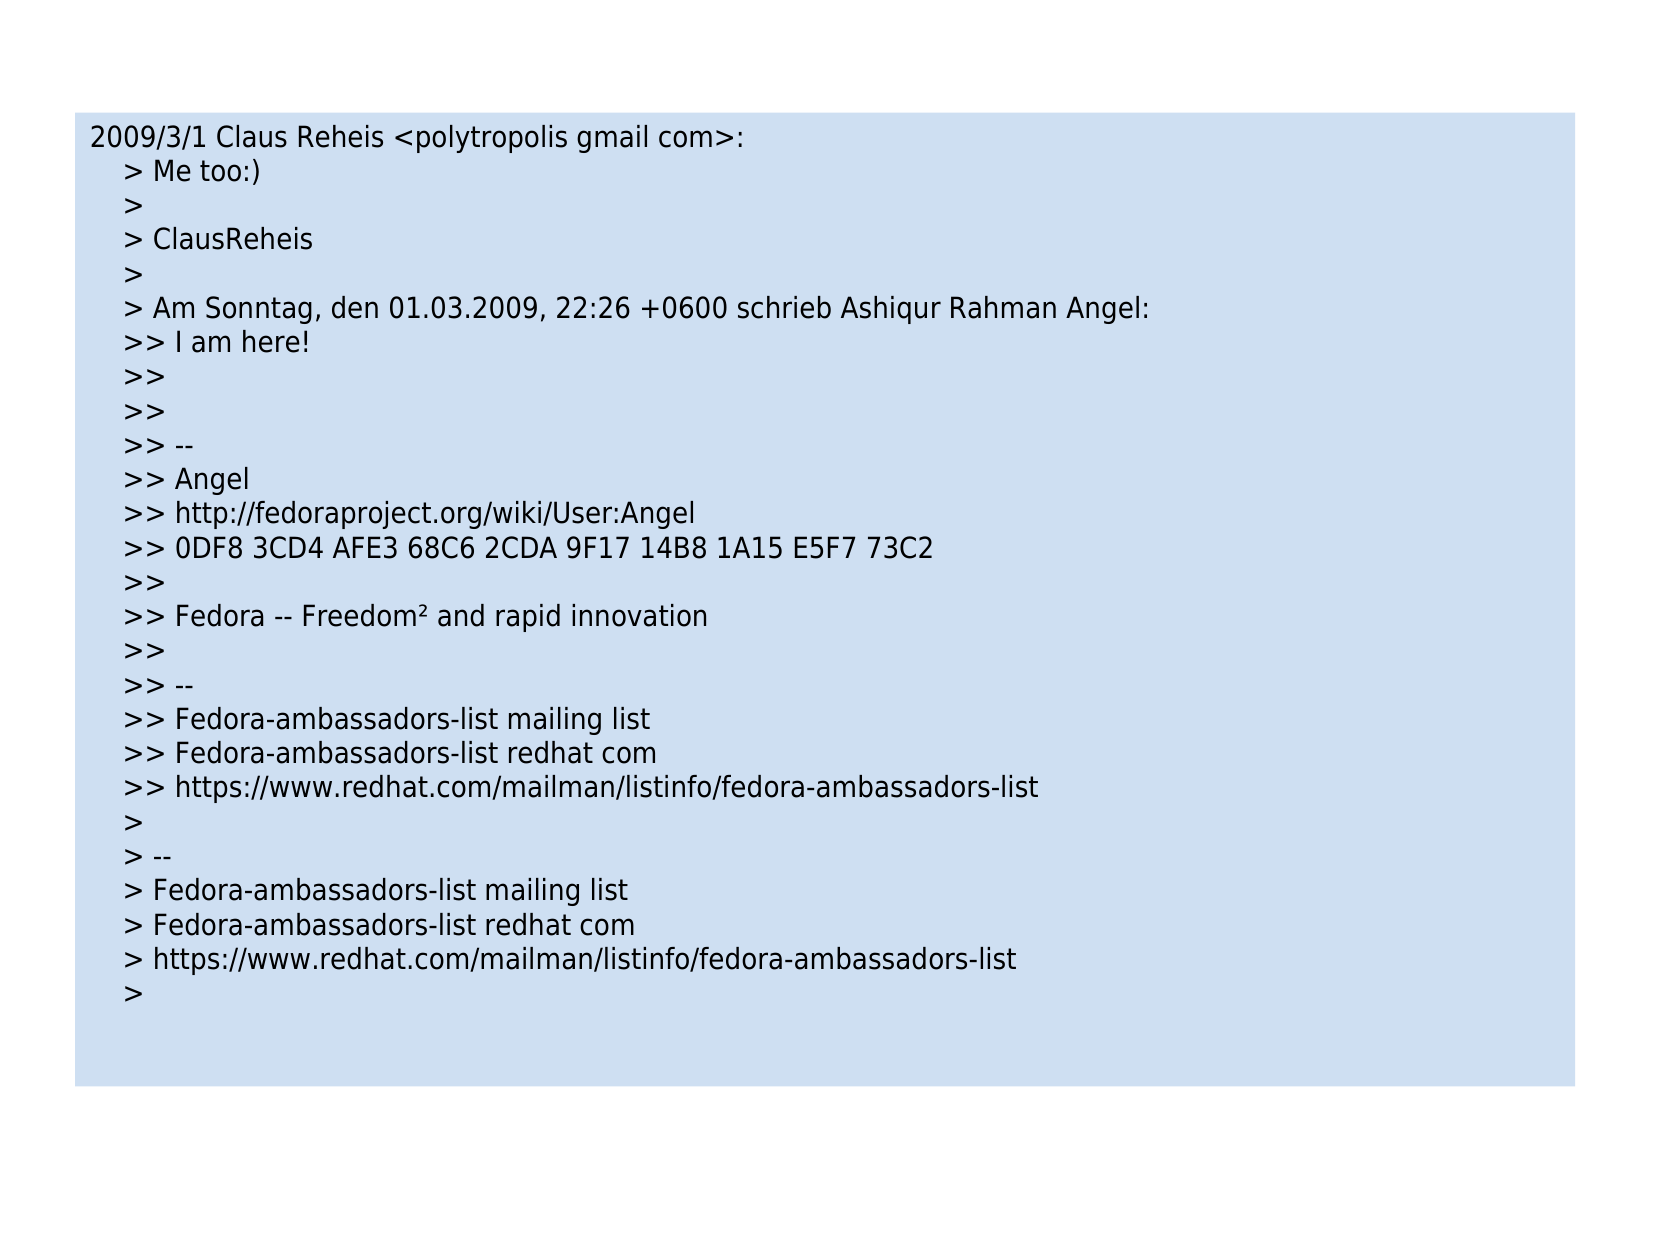

2009/3/1 Claus Reheis <polytropolis gmail com>:
 > Me too:)
 >
 > ClausReheis
 >
 > Am Sonntag, den 01.03.2009, 22:26 +0600 schrieb Ashiqur Rahman Angel:
 >> I am here!
 >>
 >>
 >> --
 >> Angel
 >> http://fedoraproject.org/wiki/User:Angel
 >> 0DF8 3CD4 AFE3 68C6 2CDA 9F17 14B8 1A15 E5F7 73C2
 >>
 >> Fedora -- Freedom² and rapid innovation
 >>
 >> --
 >> Fedora-ambassadors-list mailing list
 >> Fedora-ambassadors-list redhat com
 >> https://www.redhat.com/mailman/listinfo/fedora-ambassadors-list
 >
 > --
 > Fedora-ambassadors-list mailing list
 > Fedora-ambassadors-list redhat com
 > https://www.redhat.com/mailman/listinfo/fedora-ambassadors-list
 >